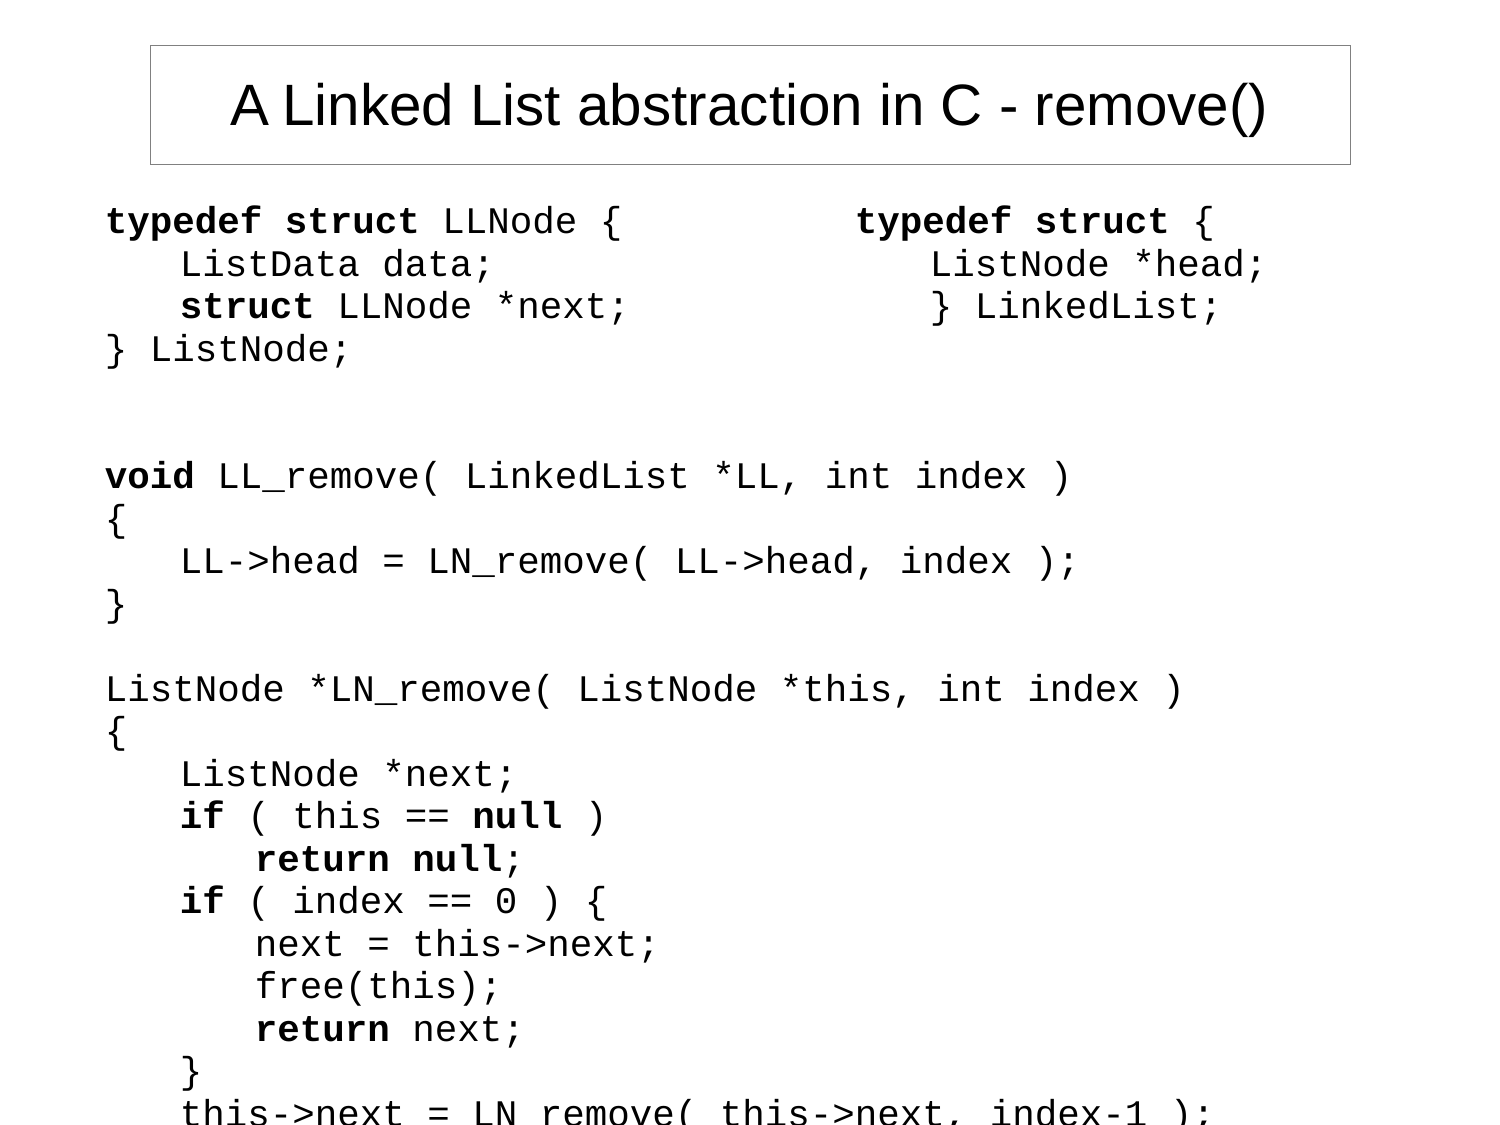

A Linked List abstraction in C - remove()
typedef struct LLNode {				typedef struct {
	ListData data;						ListNode *head;
	struct LLNode *next;				} LinkedList;
} ListNode;
void LL_remove( LinkedList *LL, int index )
{
	LL->head = LN_remove( LL->head, index );
}
ListNode *LN_remove( ListNode *this, int index )
{
	ListNode *next;
	if ( this == null )
		return null;
	if ( index == 0 ) {
		next = this->next;
		free(this);
		return next;
	}
	this->next = LN_remove( this->next, index-1 );
	return this;
}